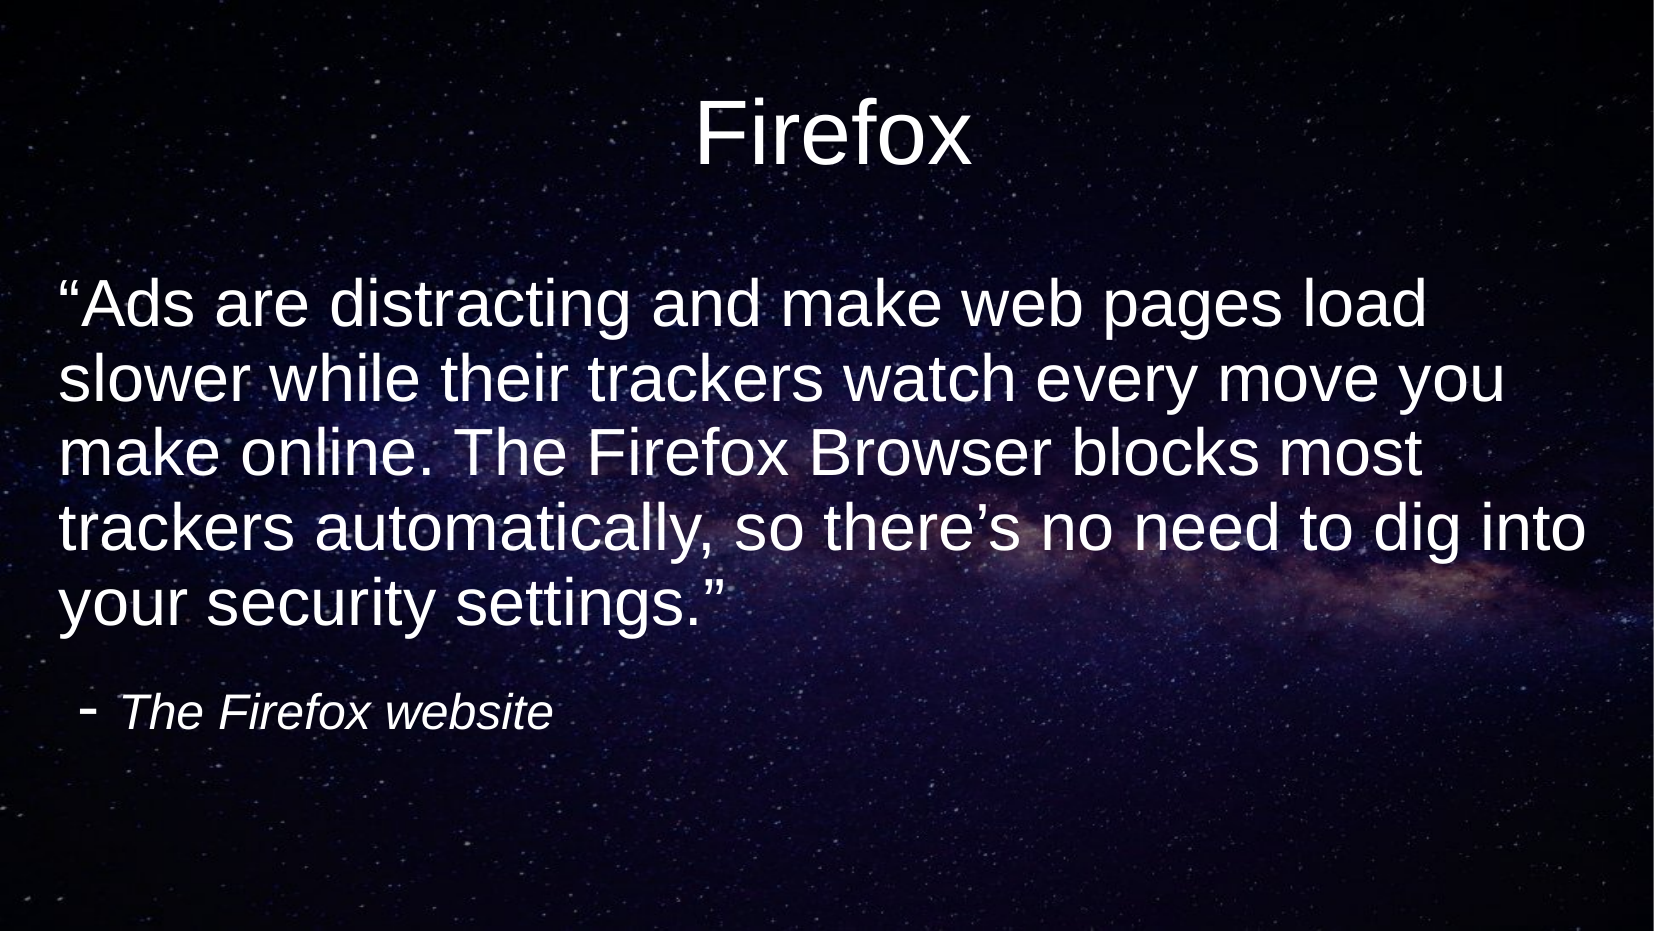

# Firefox
“Ads are distracting and make web pages load slower while their trackers watch every move you make online. The Firefox Browser blocks most trackers automatically, so there’s no need to dig into your security settings.”
 - The Firefox website